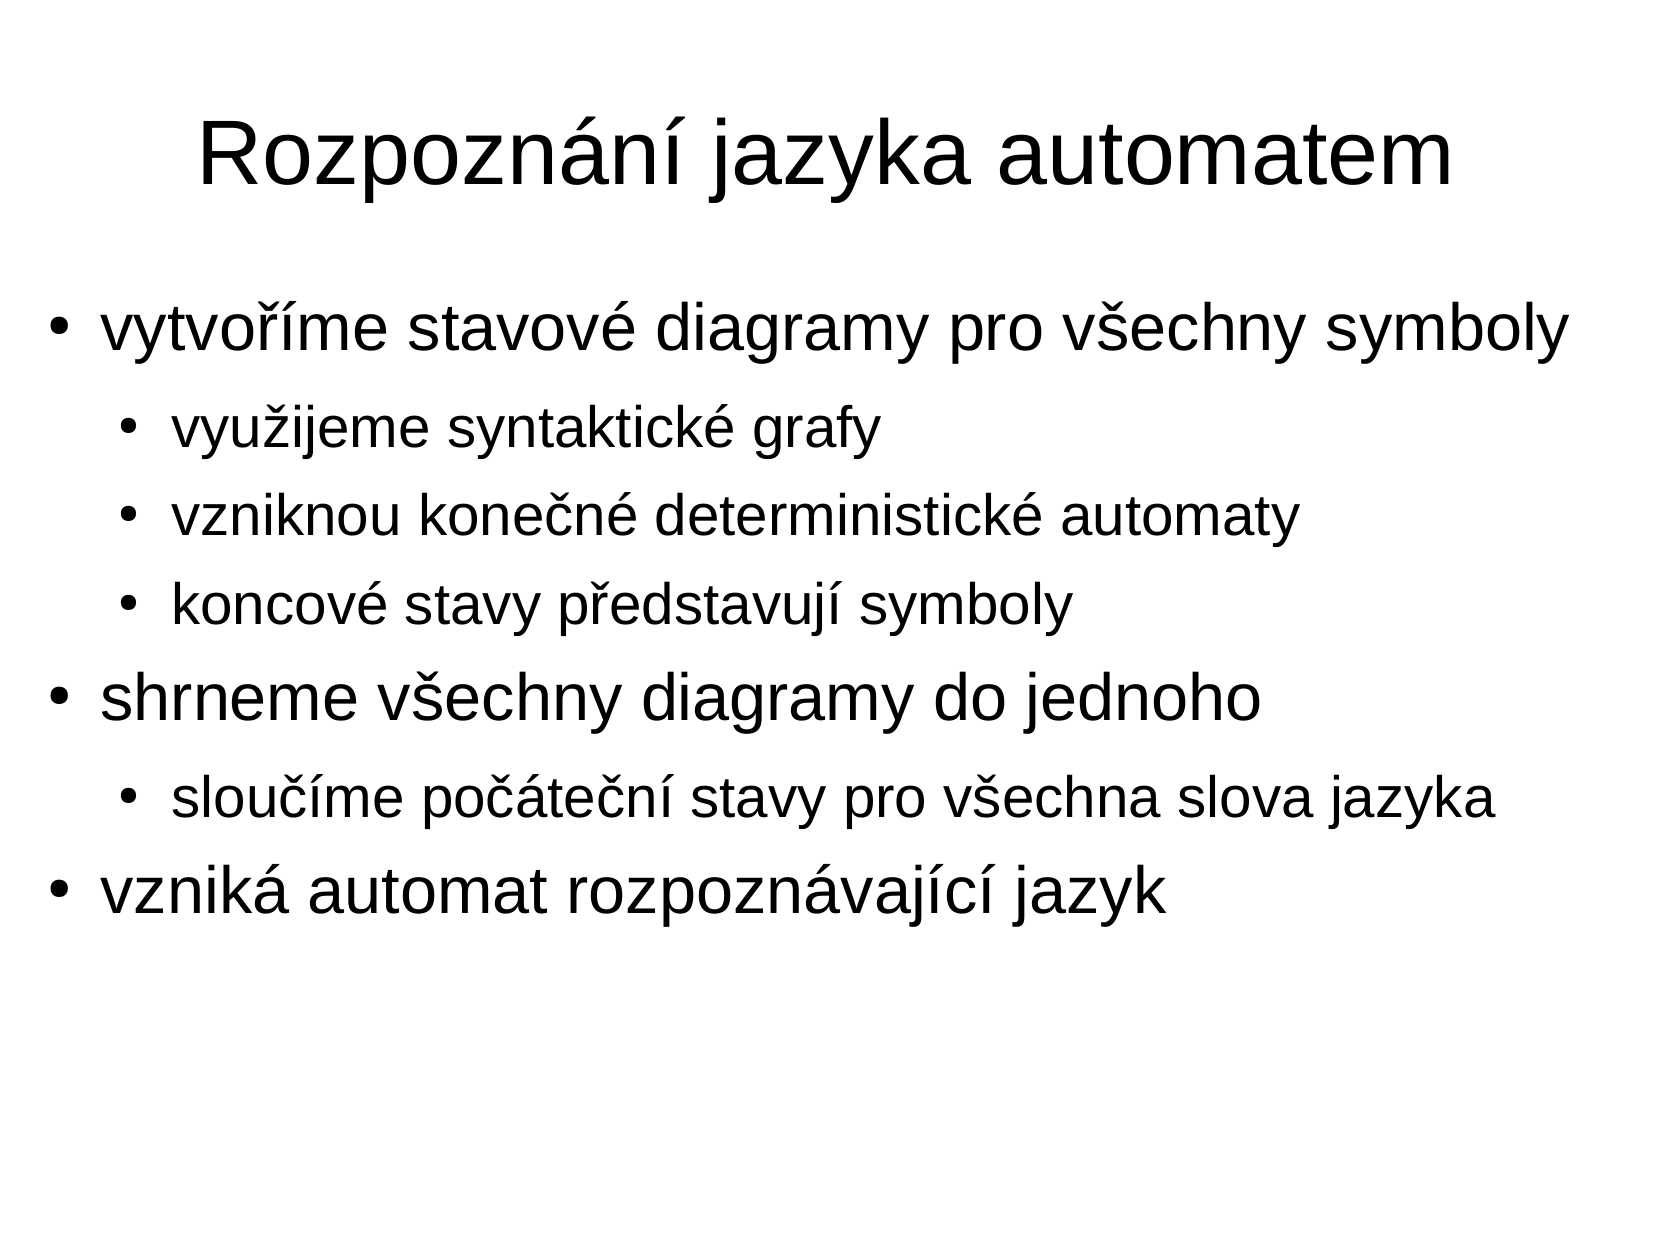

# Rozpoznání jazyka automatem
vytvoříme stavové diagramy pro všechny symboly
využijeme syntaktické grafy
vzniknou konečné deterministické automaty
koncové stavy představují symboly
shrneme všechny diagramy do jednoho
sloučíme počáteční stavy pro všechna slova jazyka
vzniká automat rozpoznávající jazyk